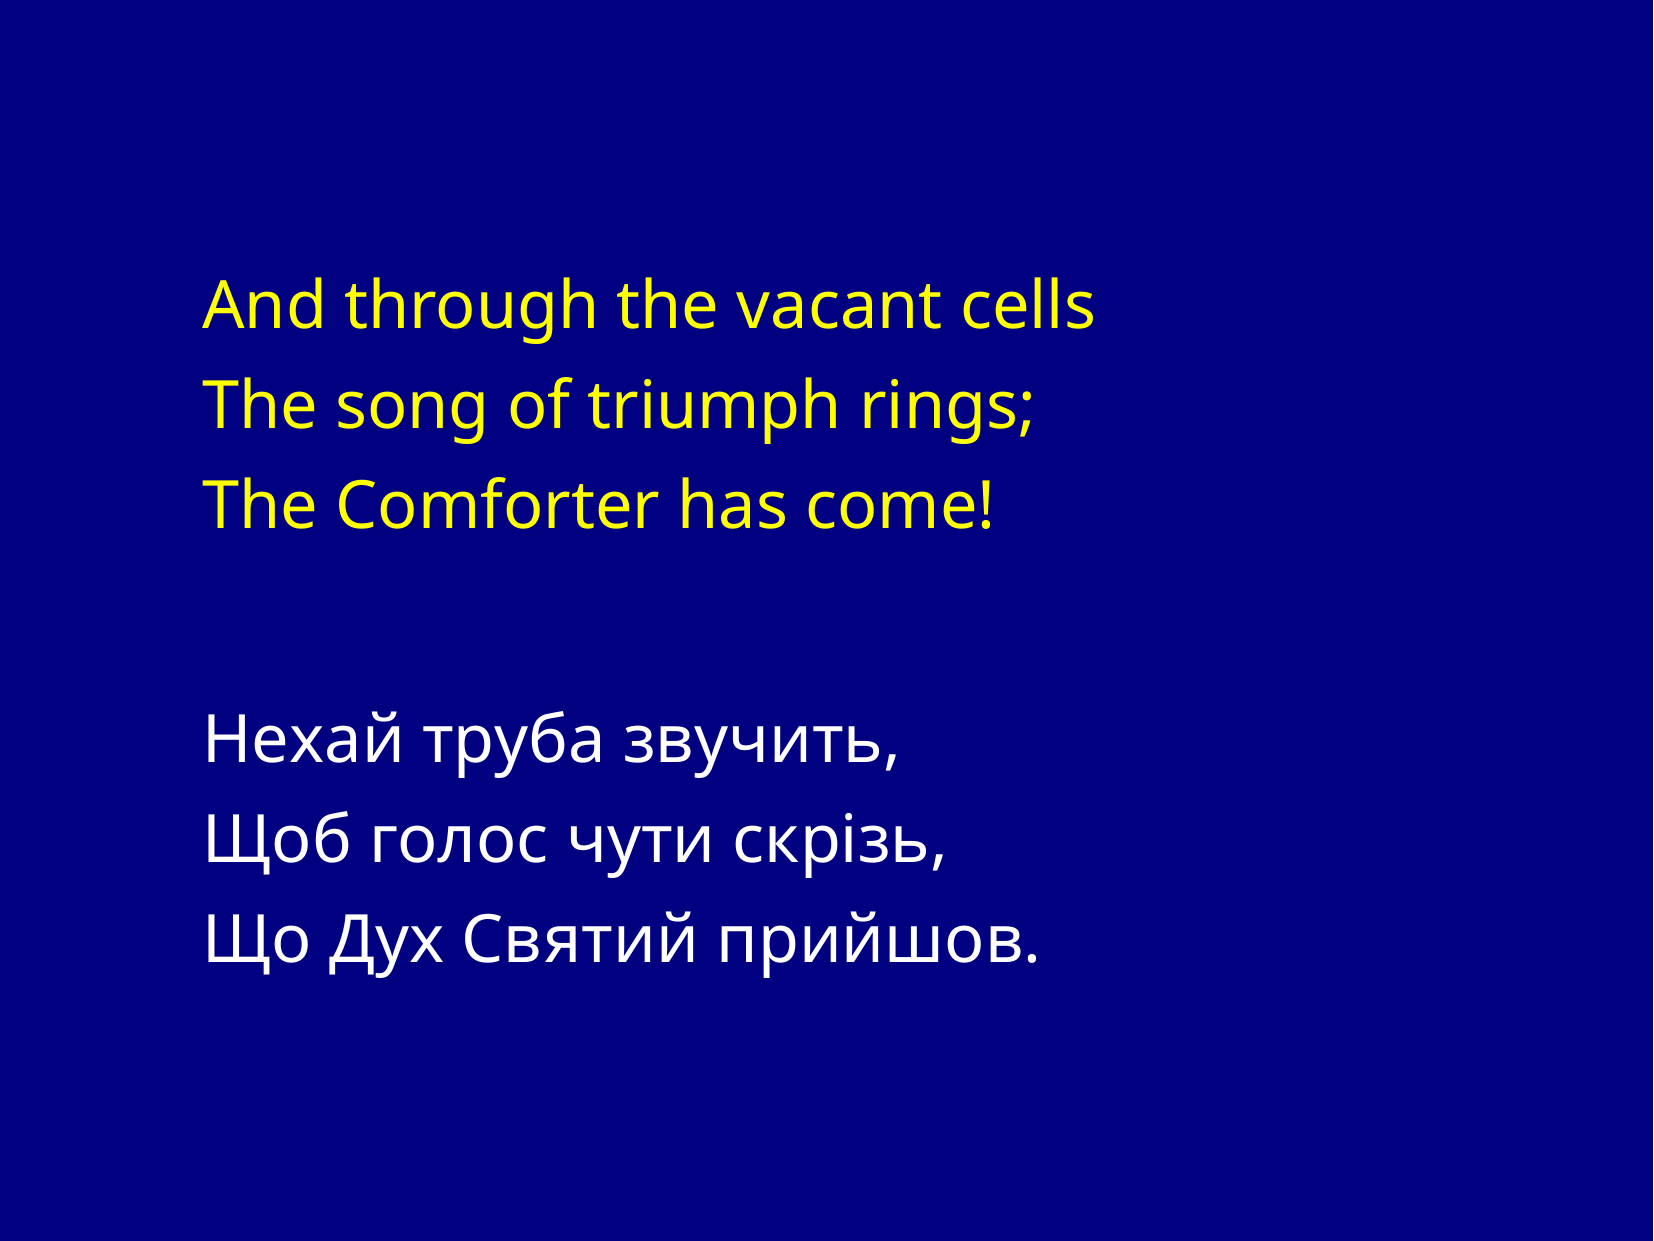

And through the vacant cells
	The song of triumph rings;
	The Comforter has come!
	Нехай труба звучить,
	Щоб голос чути скрізь,
	Що Дух Святий прийшов.